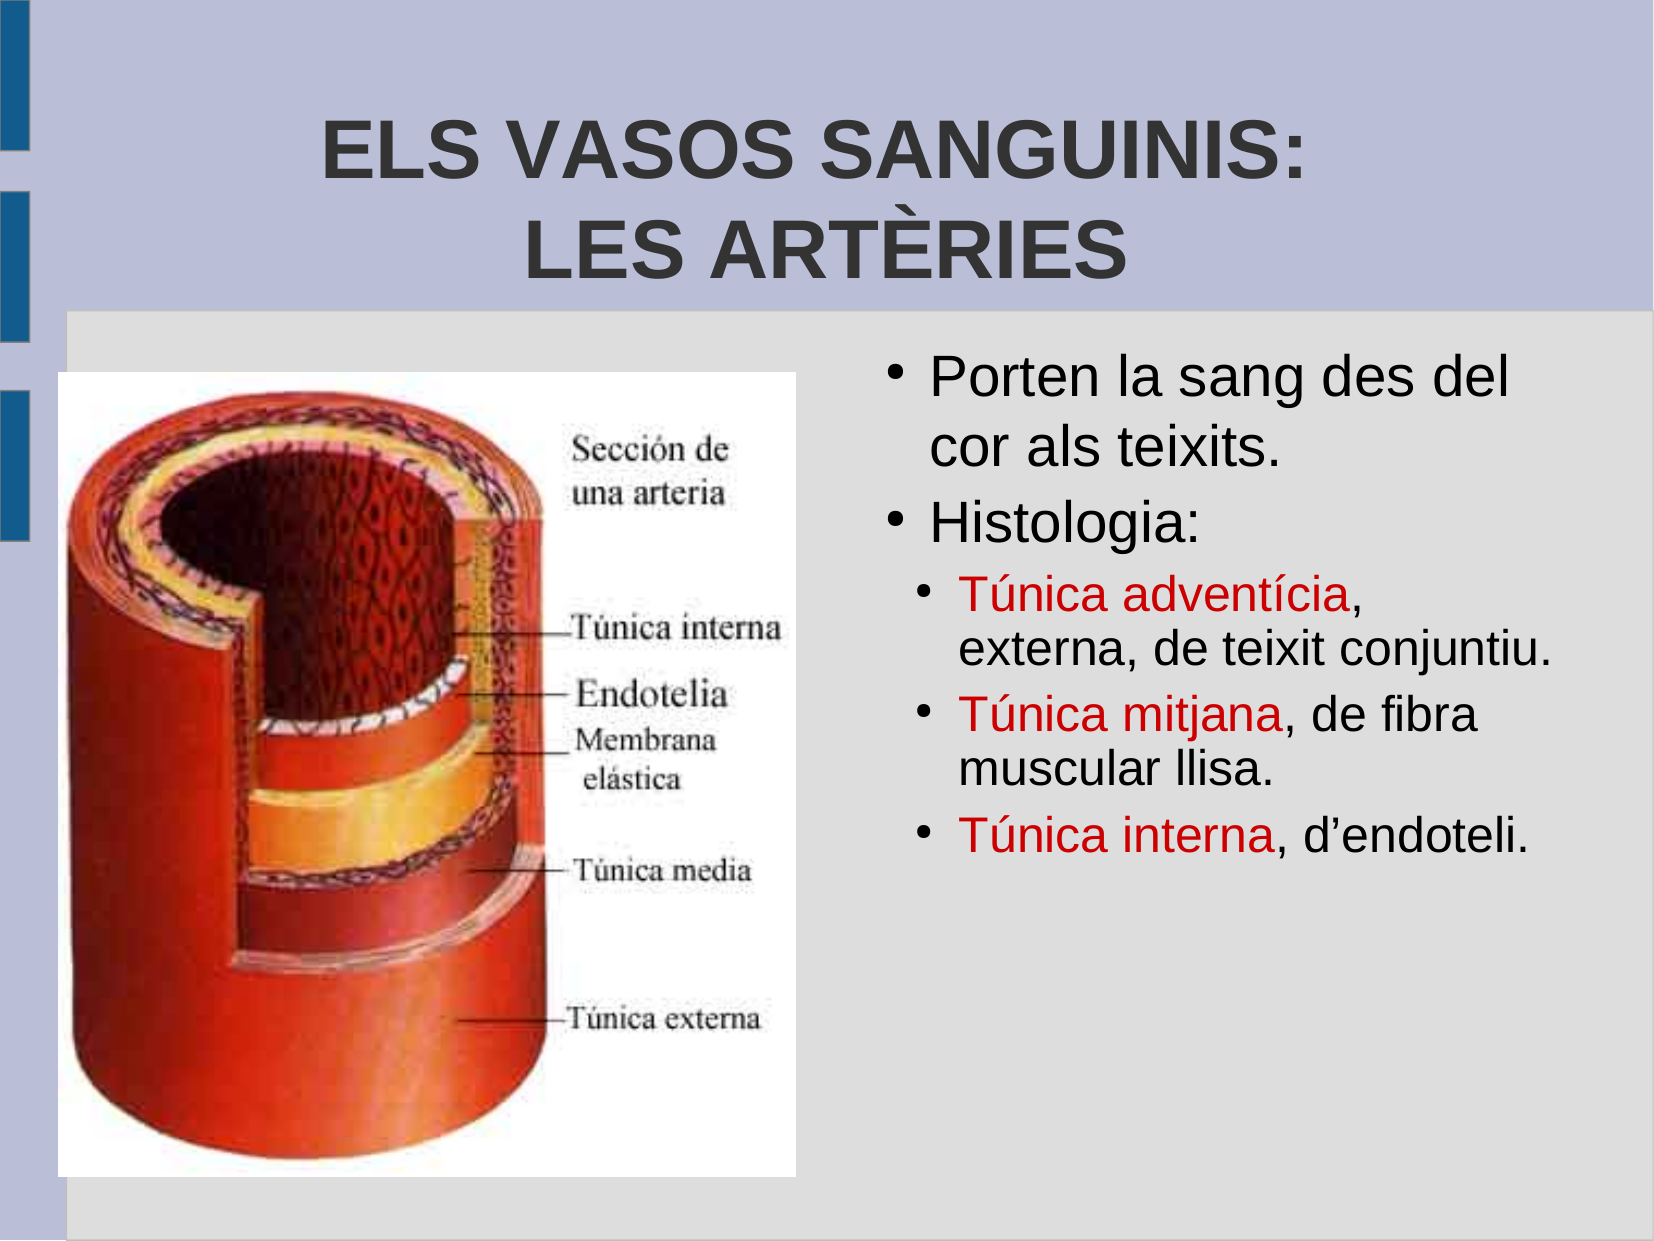

ELS VASOS SANGUINIS:
LES ARTÈRIES
Porten la sang des del cor als teixits.
Histologia:
Túnica adventícia, externa, de teixit conjuntiu.
Túnica mitjana, de fibra muscular llisa.
Túnica interna, d’endoteli.